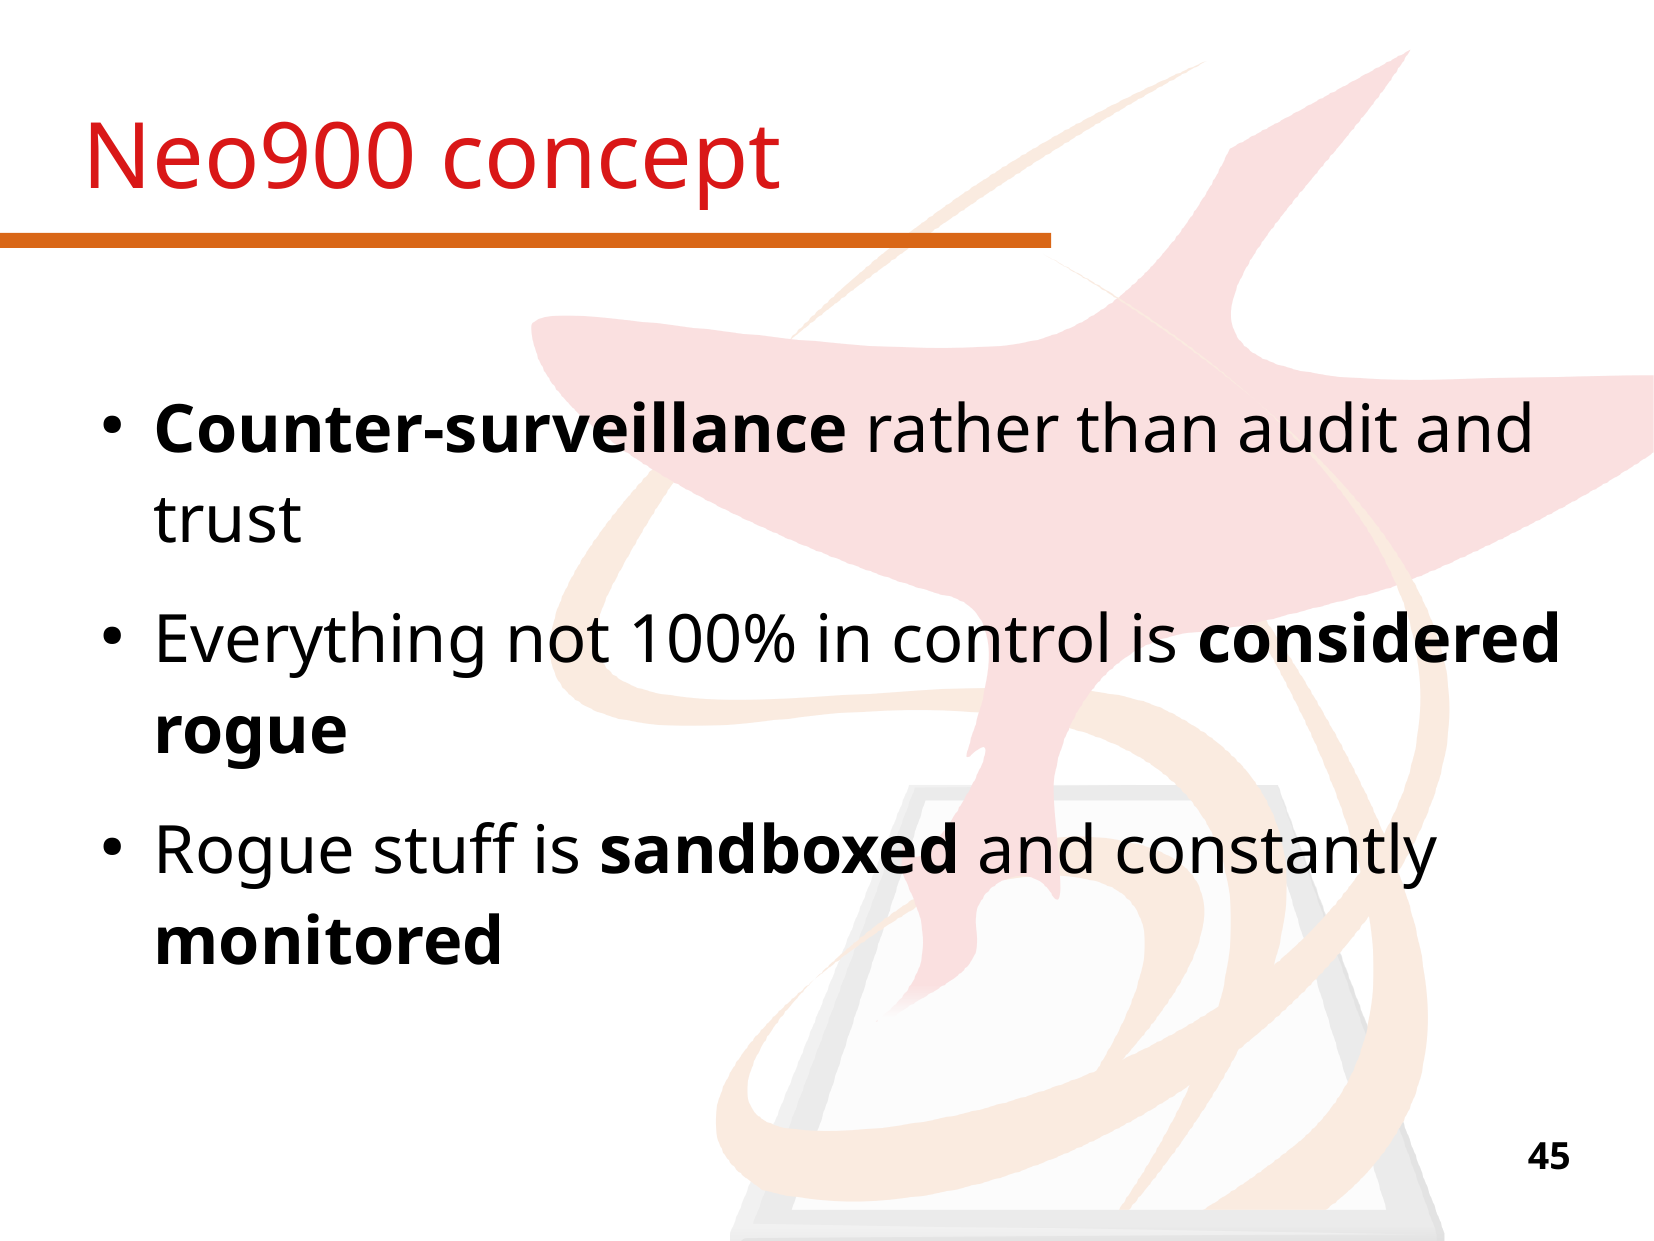

# Neo900 concept
Counter-surveillance rather than audit and trust
Everything not 100% in control is considered rogue
Rogue stuff is sandboxed and constantly monitored
45